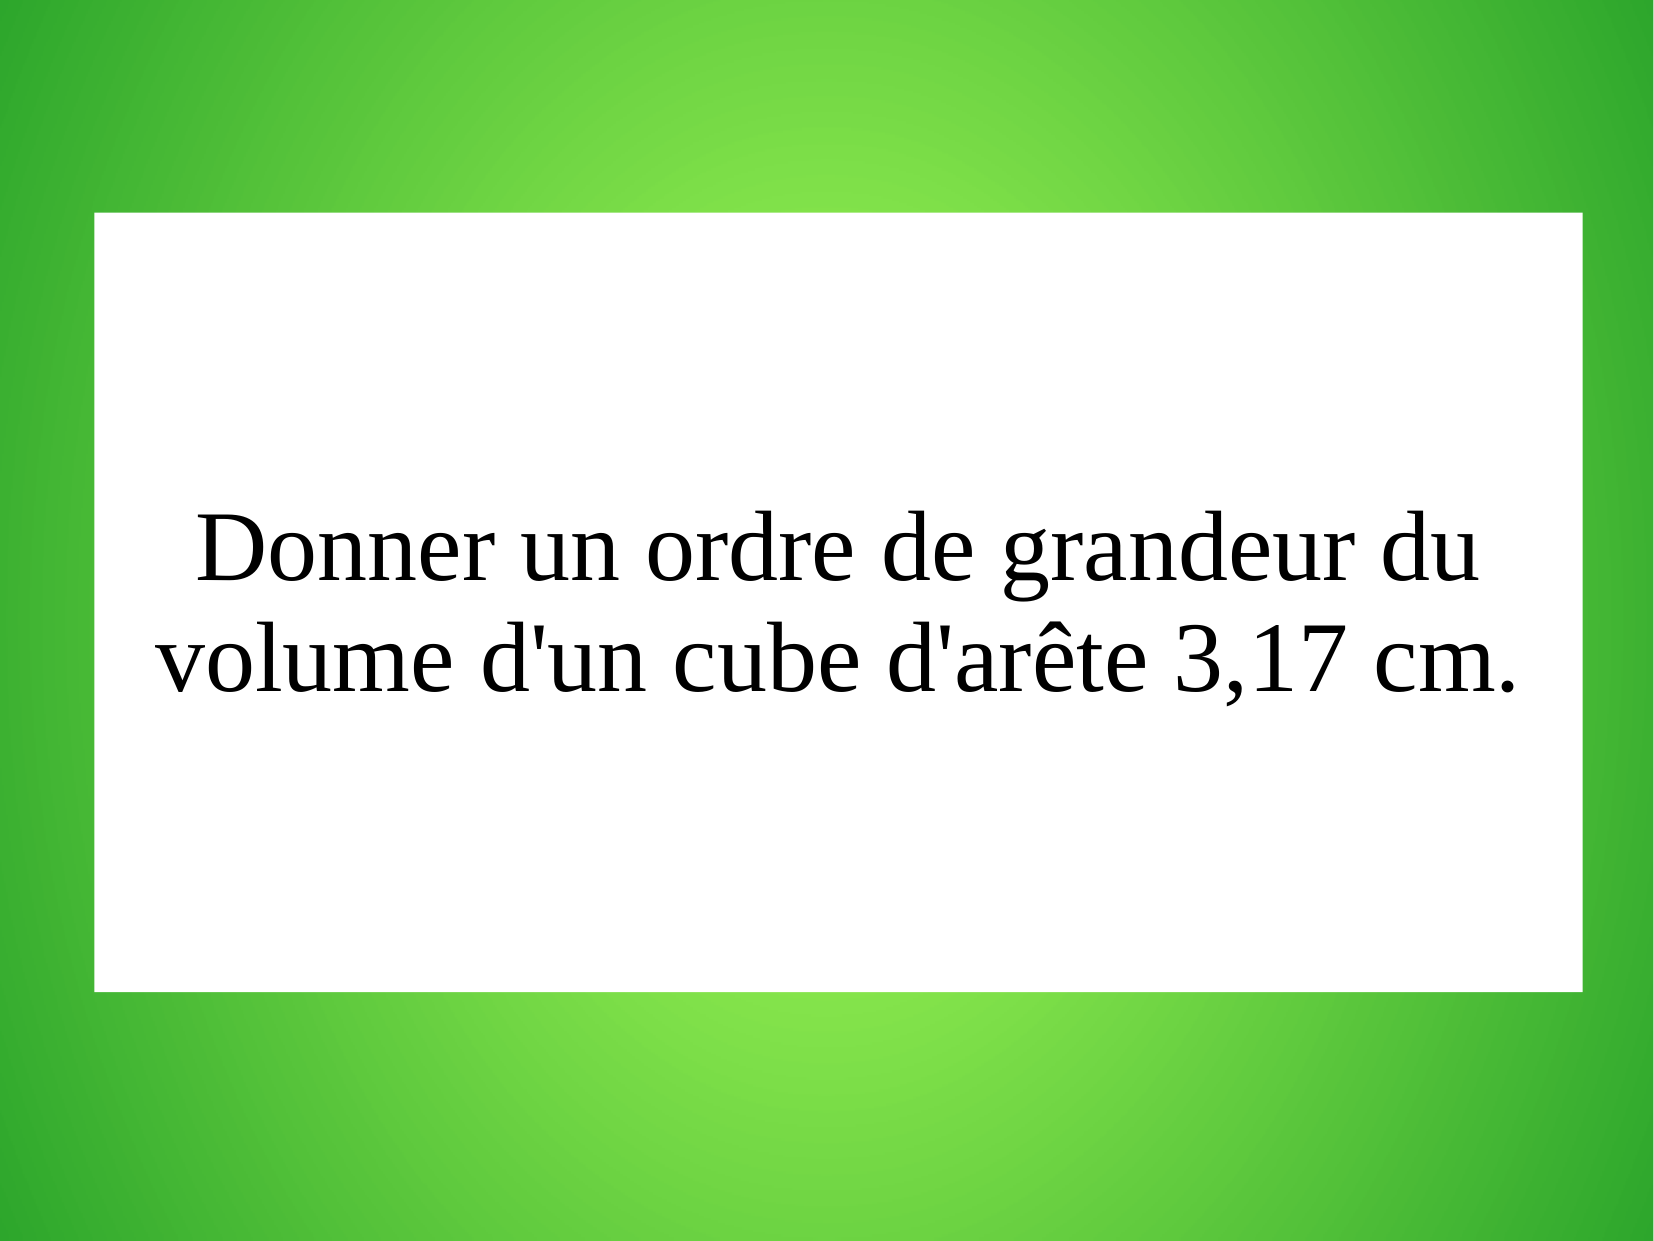

Donner un ordre de grandeur du volume d'un cube d'arête 3,17 cm.